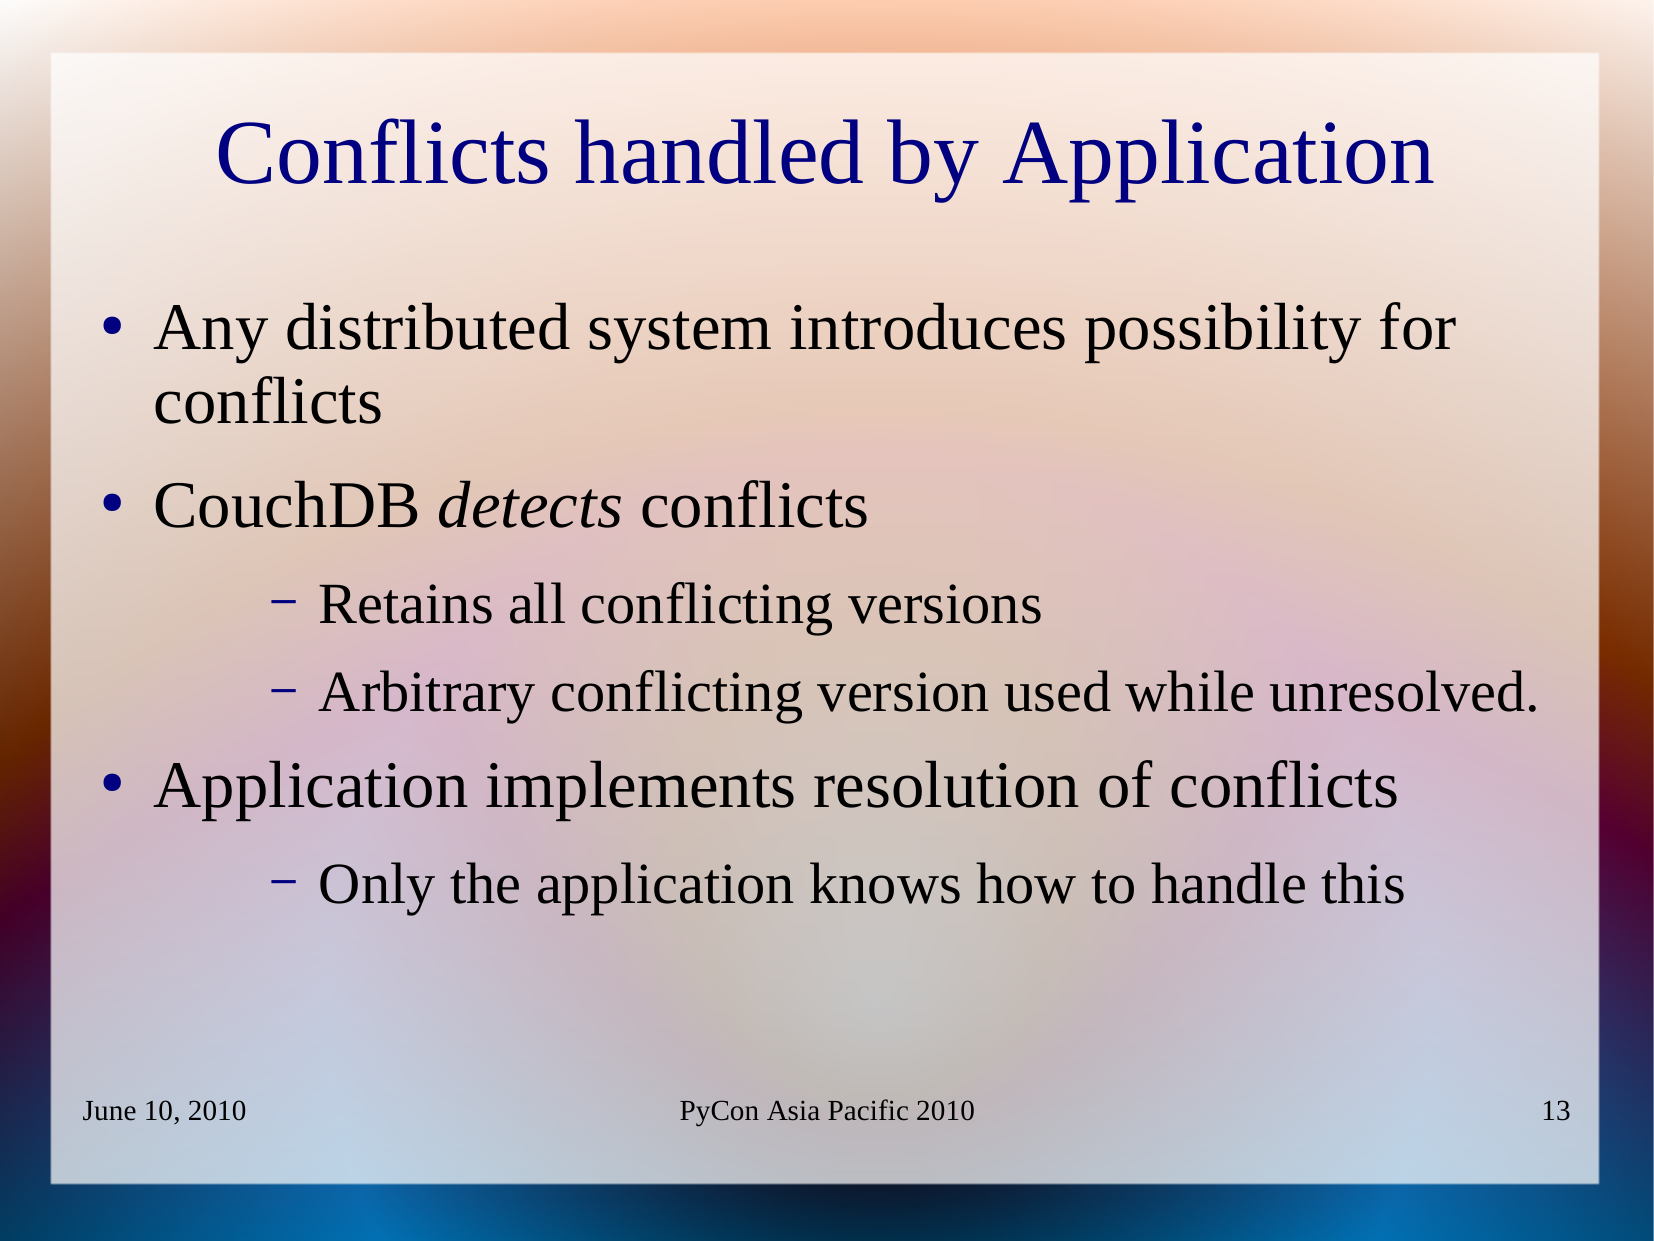

# Conflicts handled by Application
Any distributed system introduces possibility for conflicts
CouchDB detects conflicts
Retains all conflicting versions
Arbitrary conflicting version used while unresolved.
Application implements resolution of conflicts
Only the application knows how to handle this
June 10, 2010
PyCon Asia Pacific 2010
13